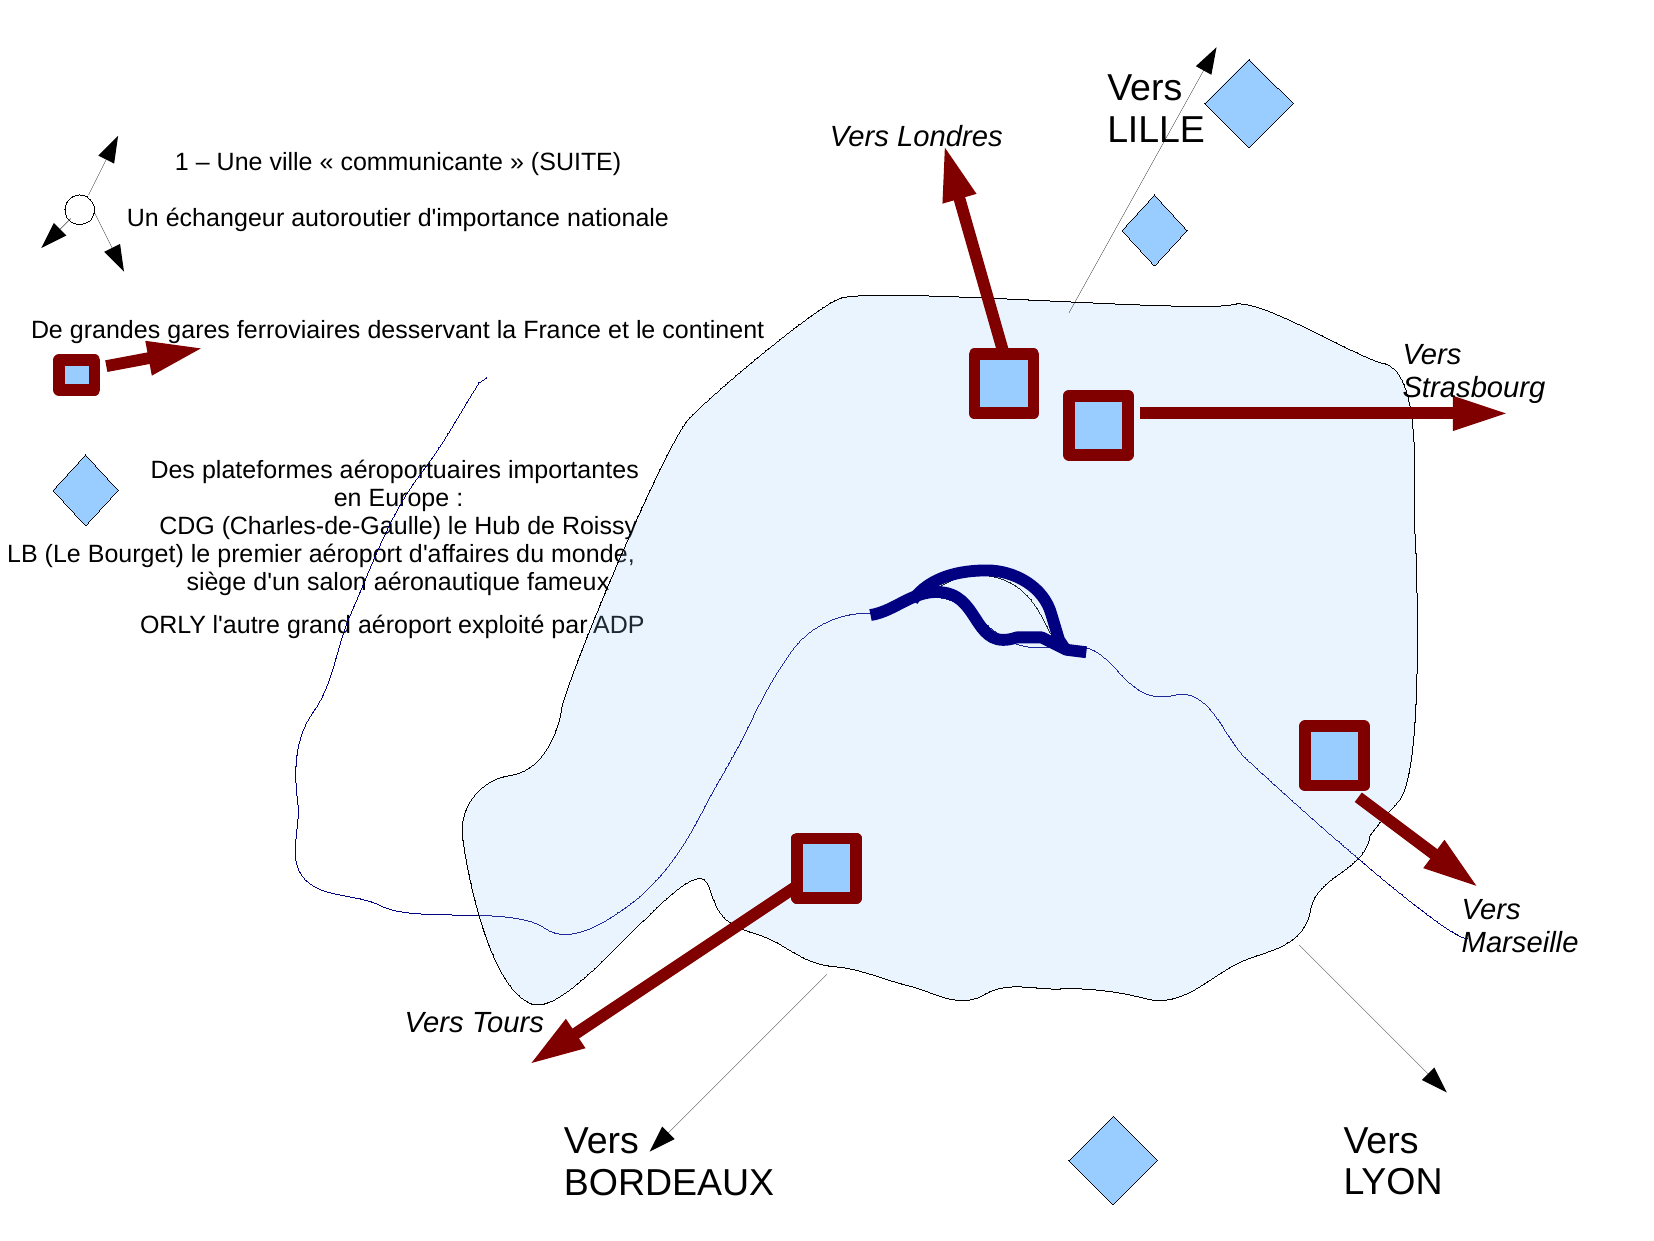

Vers LILLE
Vers Londres
# 1 – Une ville « communicante » (SUITE) Un échangeur autoroutier d'importance nationale De grandes gares ferroviaires desservant la France et le continent Des plateformes aéroportuaires importantes en Europe : CDG (Charles-de-Gaulle) le Hub de Roissy LB (Le Bourget) le premier aéroport d'affaires du monde, siège d'un salon aéronautique fameux ORLY l'autre grand aéroport exploité par ADP
Vers Strasbourg
Vers Marseille
Vers Tours
Vers LYON
Vers
BORDEAUX